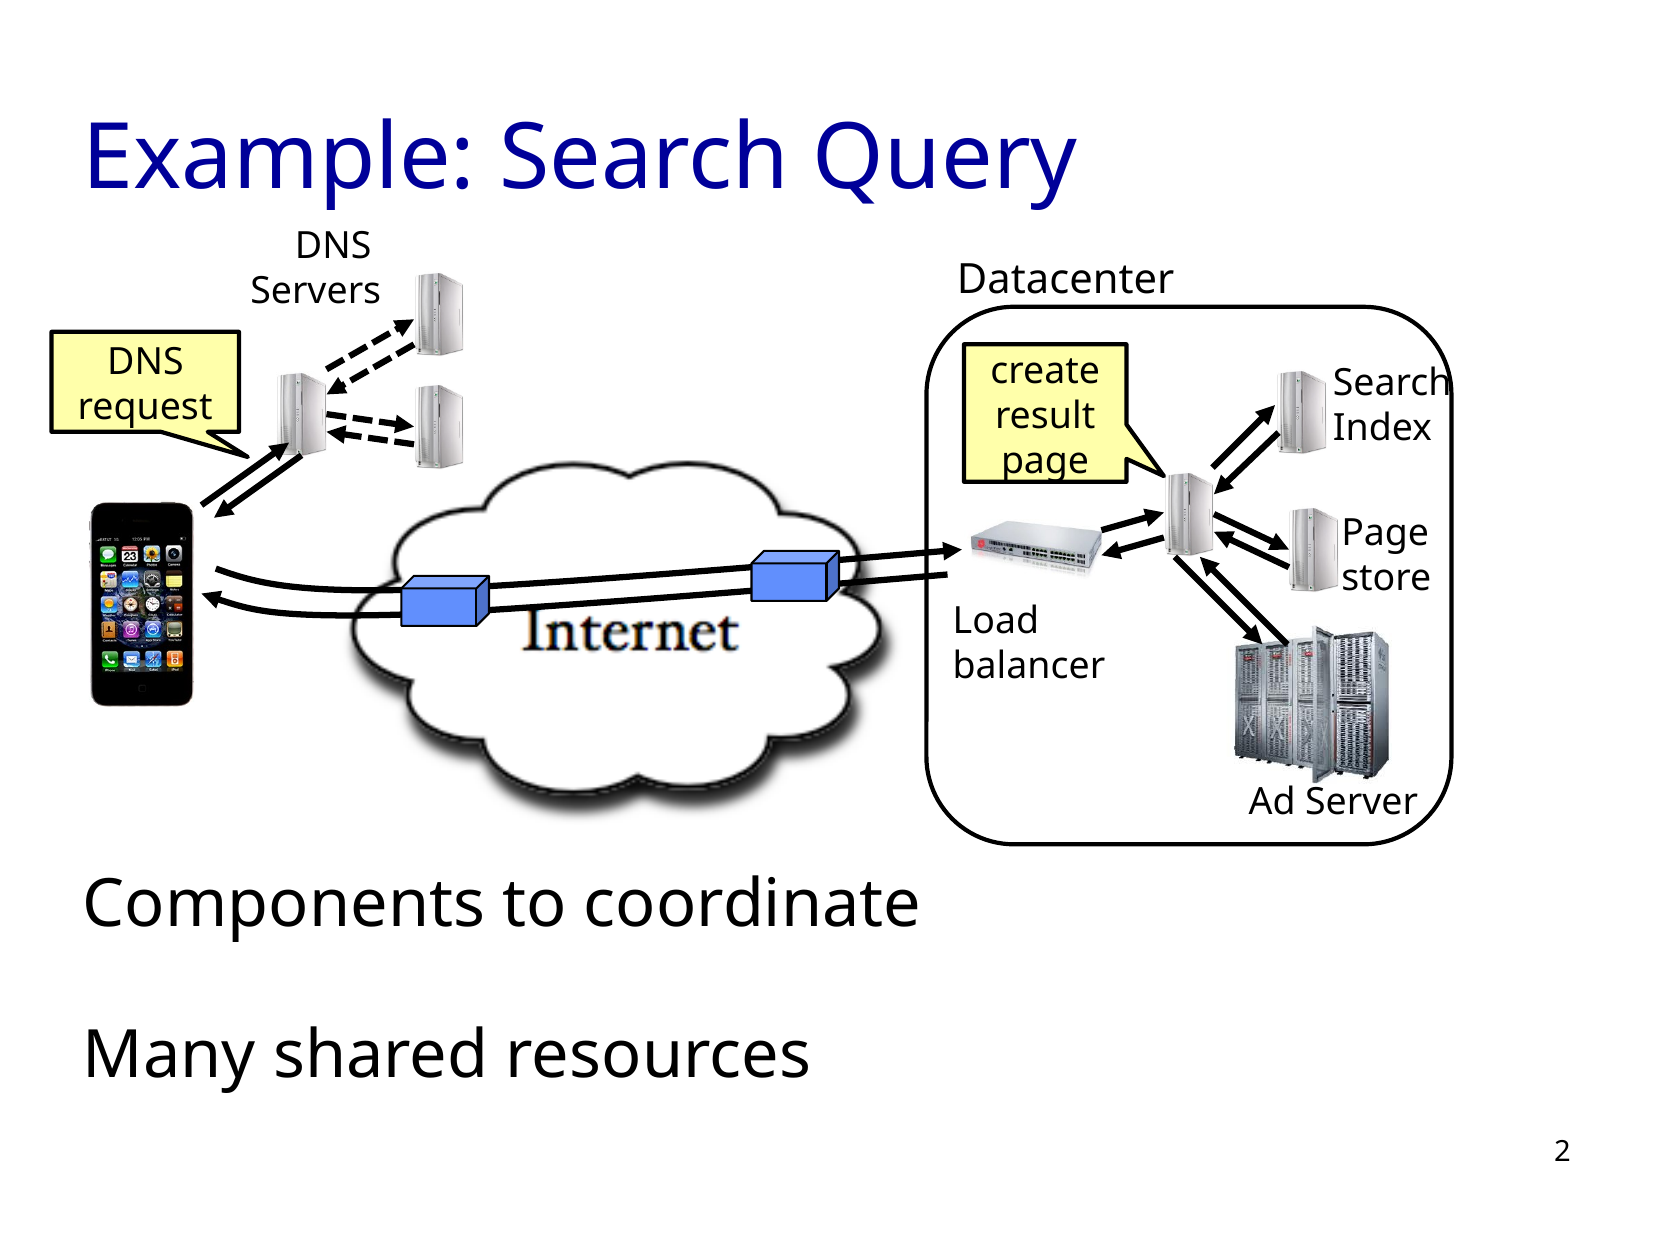

# Example: Search Query
DNS
Servers
Datacenter
DNS
request
create
result
page
Search
Index
Page store
Load
balancer
Ad Server
Components to coordinate
Many shared resources
2